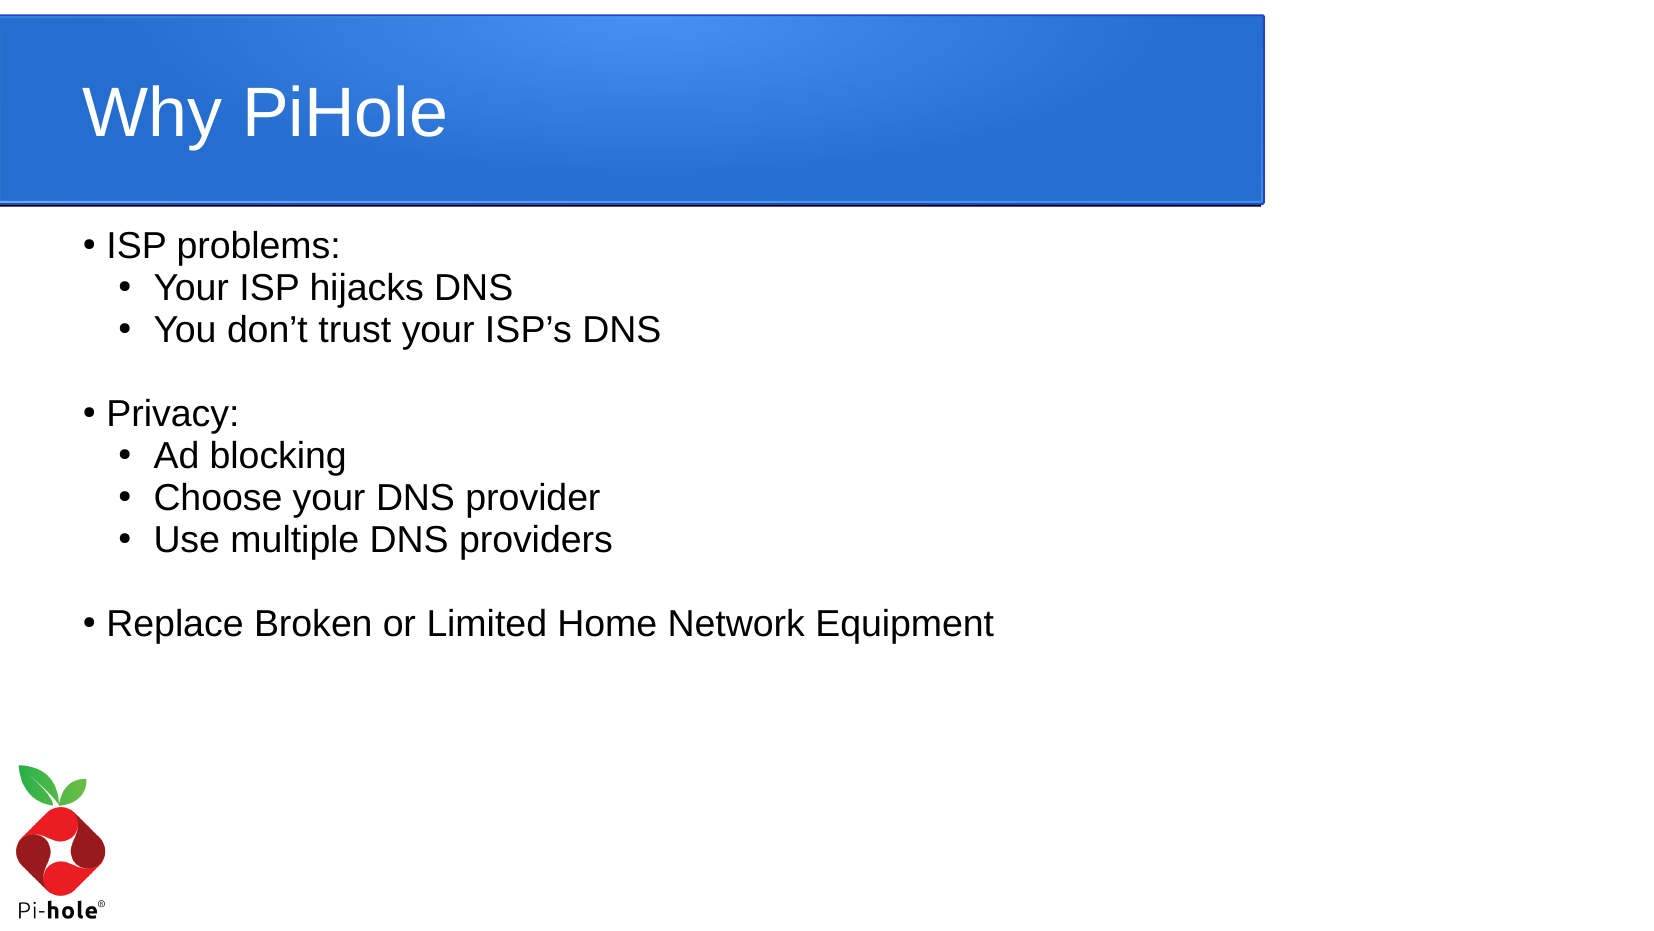

# Why PiHole
 ISP problems:
Your ISP hijacks DNS
You don’t trust your ISP’s DNS
 Privacy:
Ad blocking
Choose your DNS provider
Use multiple DNS providers
 Replace Broken or Limited Home Network Equipment